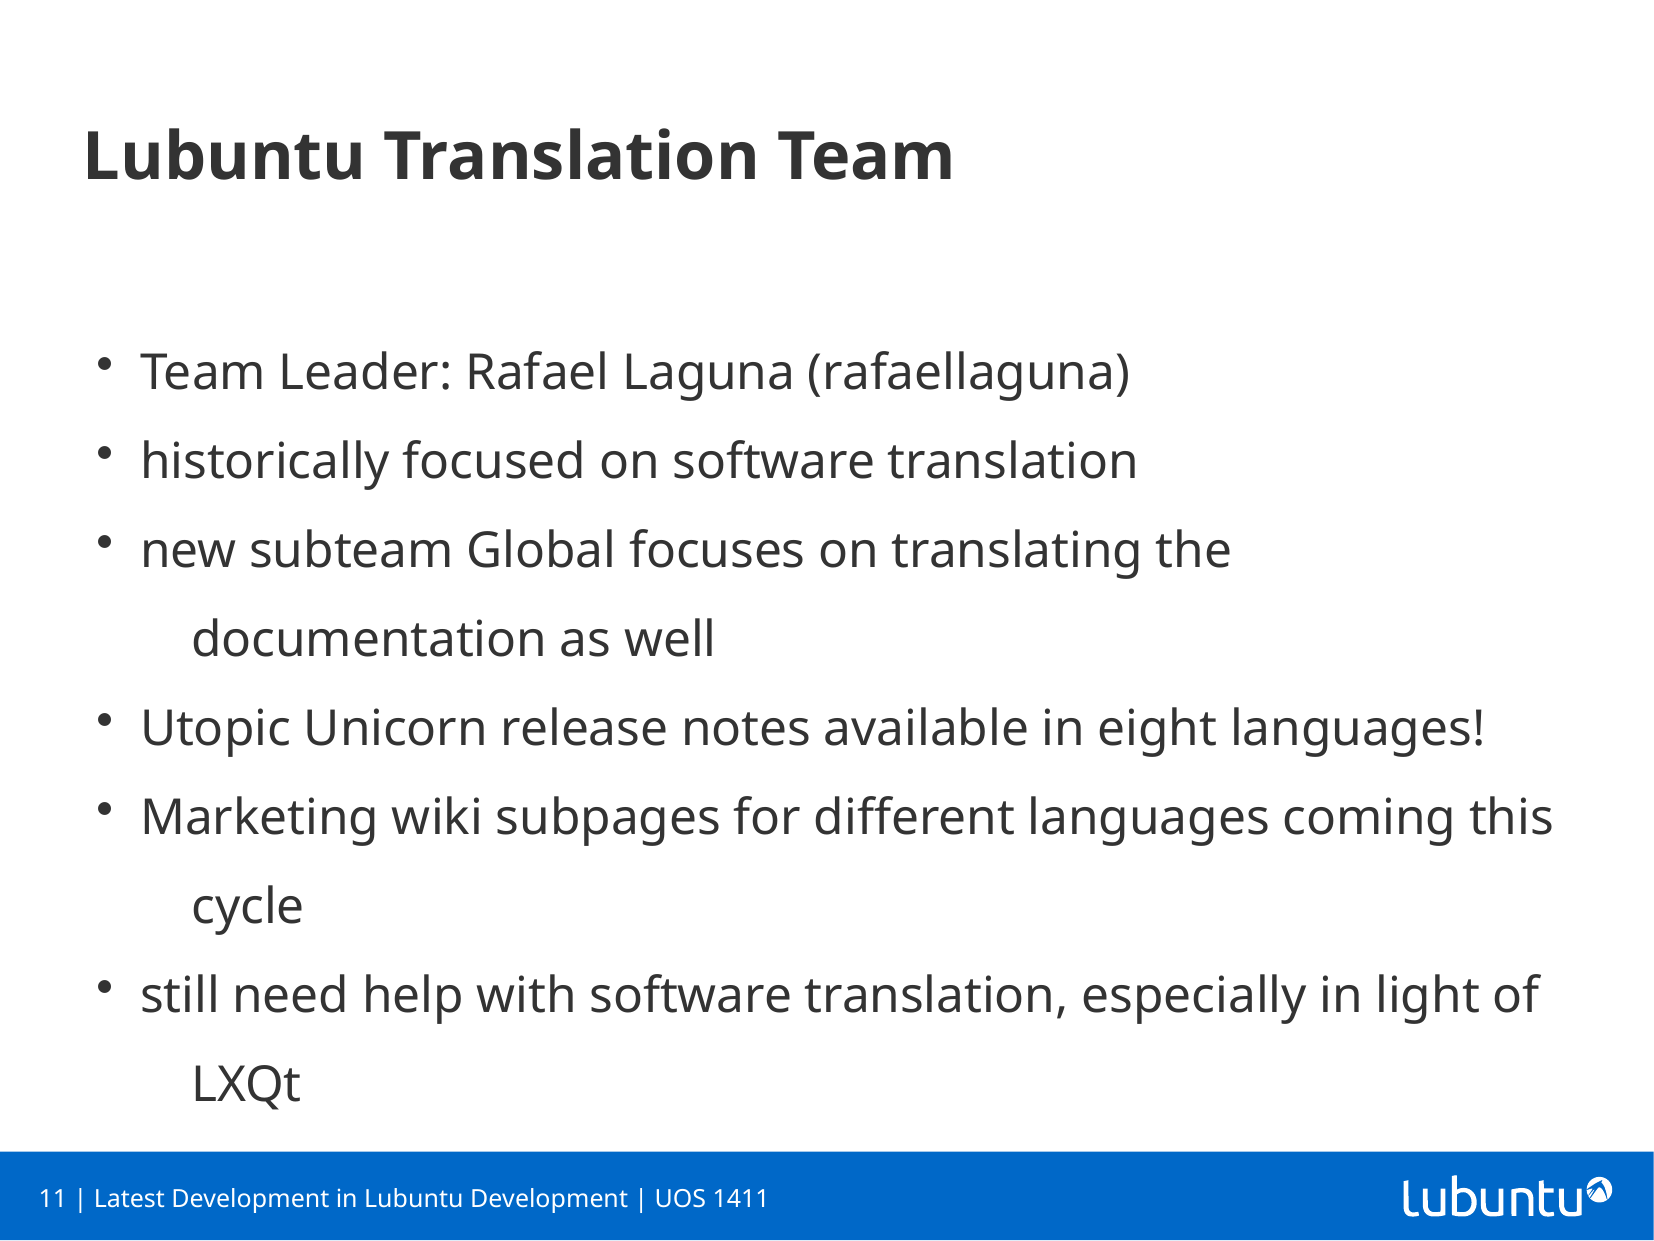

# Lubuntu Translation Team
Team Leader: Rafael Laguna (rafaellaguna)
historically focused on software translation
new subteam Global focuses on translating the documentation as well
Utopic Unicorn release notes available in eight languages!
Marketing wiki subpages for different languages coming this cycle
still need help with software translation, especially in light of LXQt